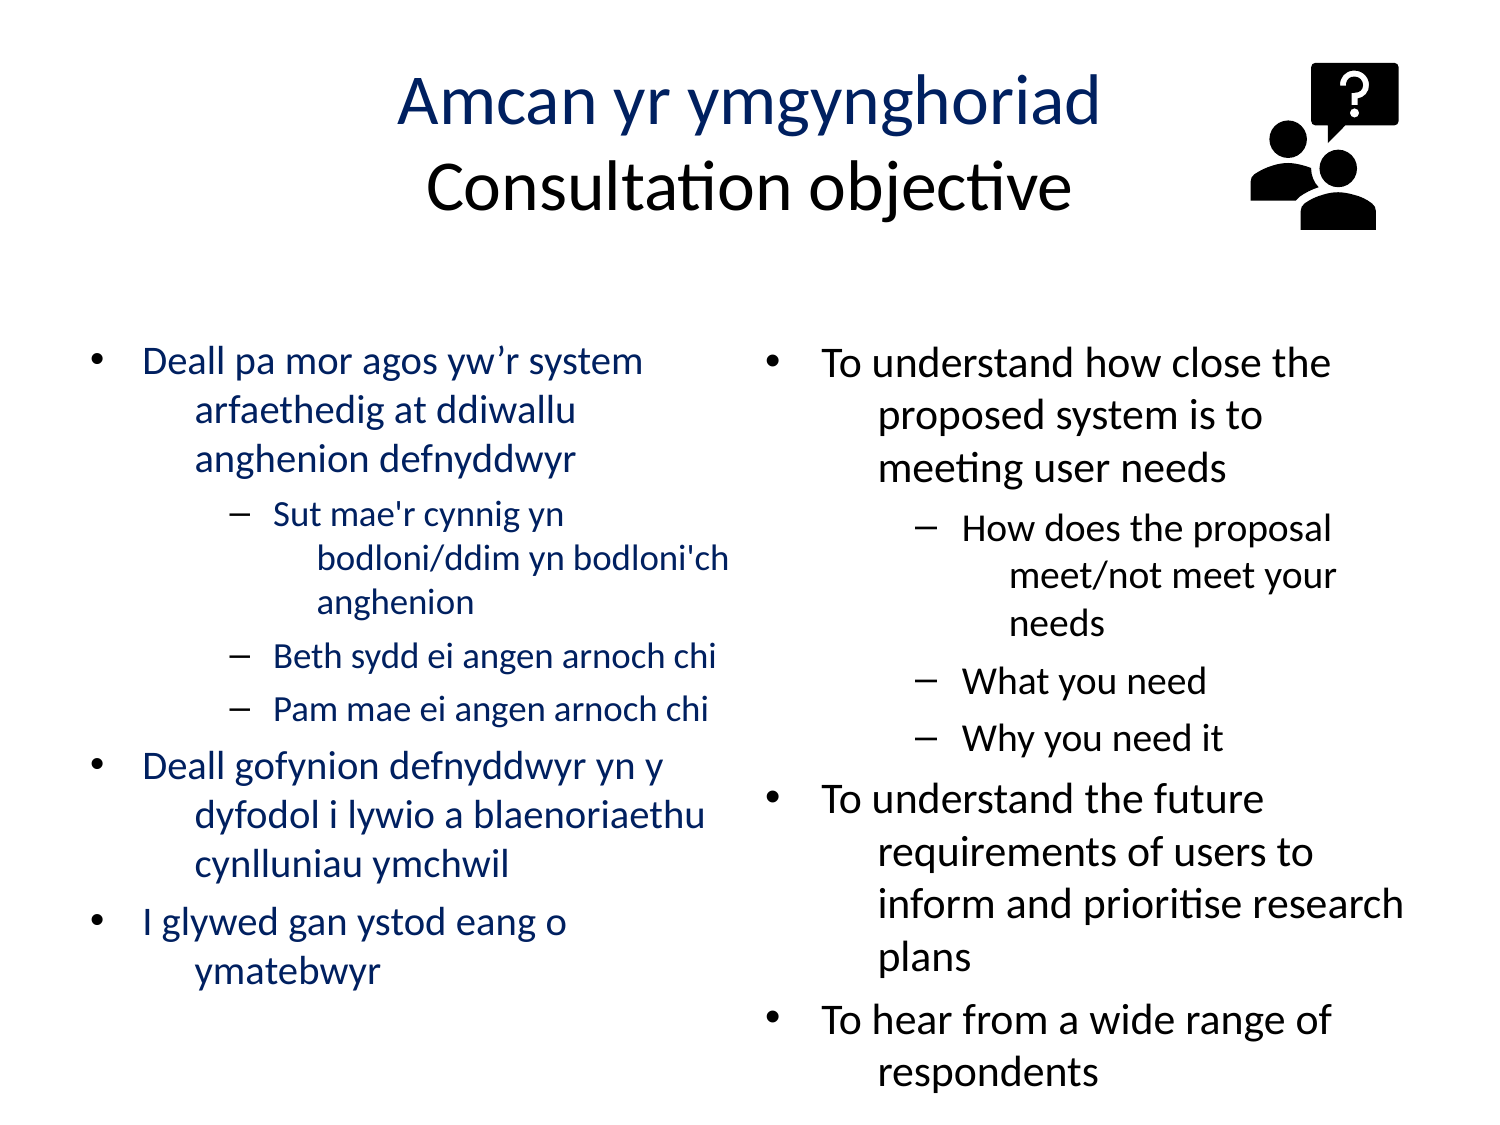

Amcan yr ymgynghoriad
Consultation objective
# Deall pa mor agos yw’r system arfaethedig at ddiwallu anghenion defnyddwyr
Sut mae'r cynnig yn bodloni/ddim yn bodloni'ch anghenion
Beth sydd ei angen arnoch chi
Pam mae ei angen arnoch chi
Deall gofynion defnyddwyr yn y dyfodol i lywio a blaenoriaethu cynlluniau ymchwil
I glywed gan ystod eang o ymatebwyr
To understand how close the proposed system is to meeting user needs
How does the proposal meet/not meet your needs
What you need
Why you need it
To understand the future requirements of users to inform and prioritise research plans
To hear from a wide range of respondents